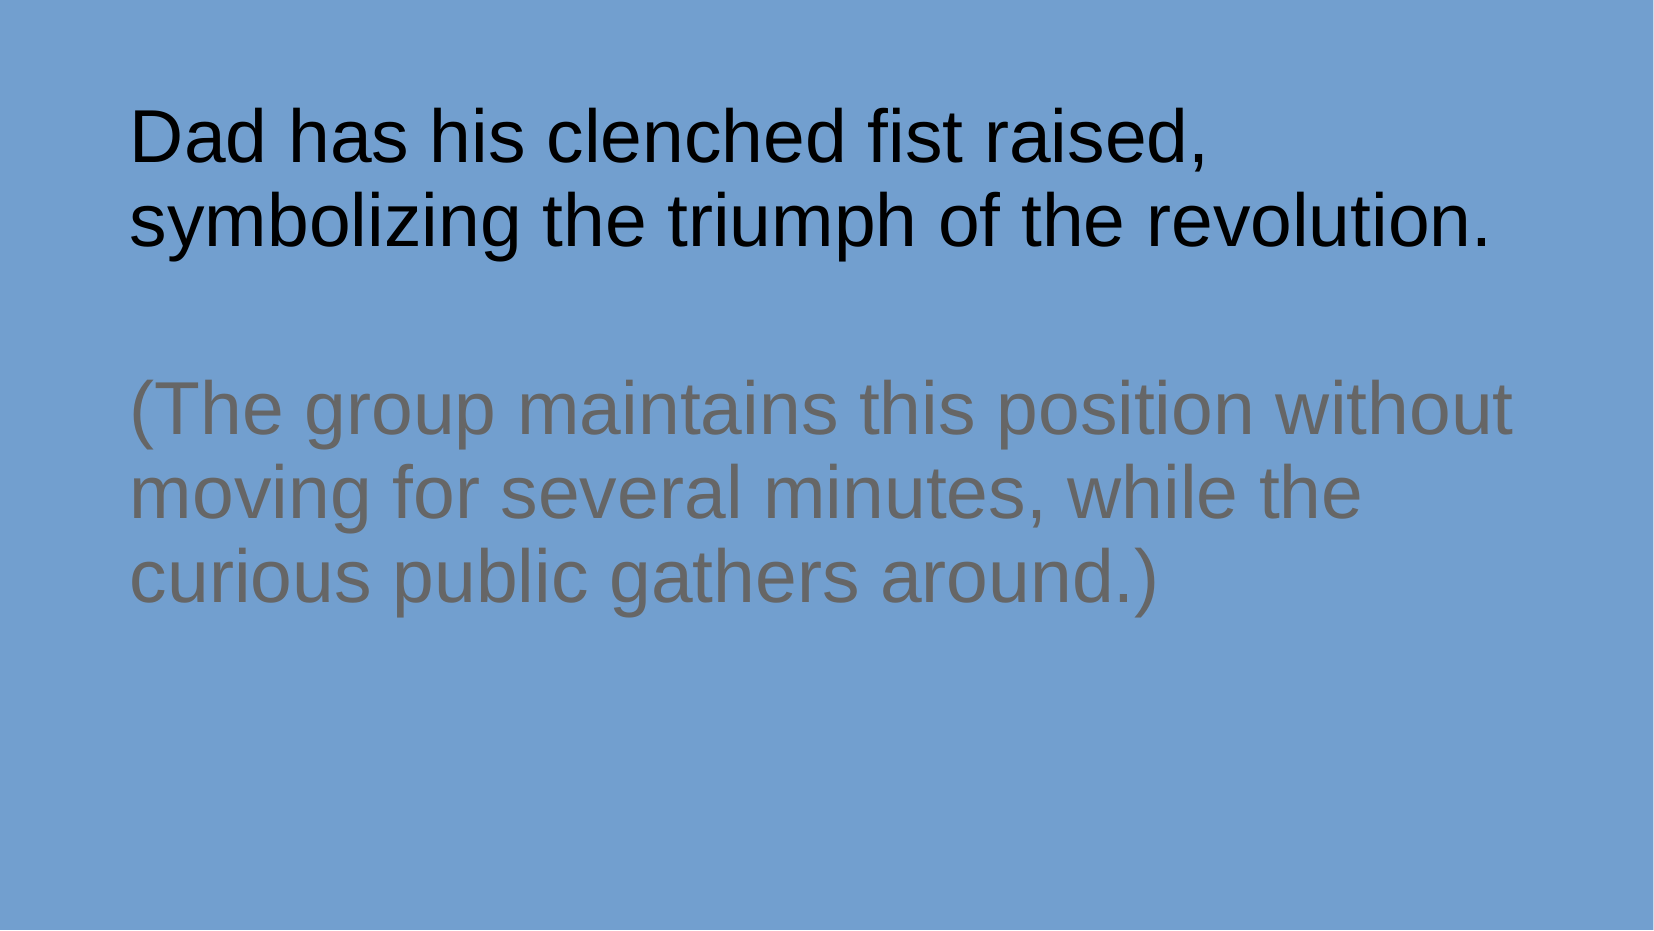

# Dad has his clenched fist raised, symbolizing the triumph of the revolution.
(The group maintains this position without moving for several minutes, while the curious public gathers around.)